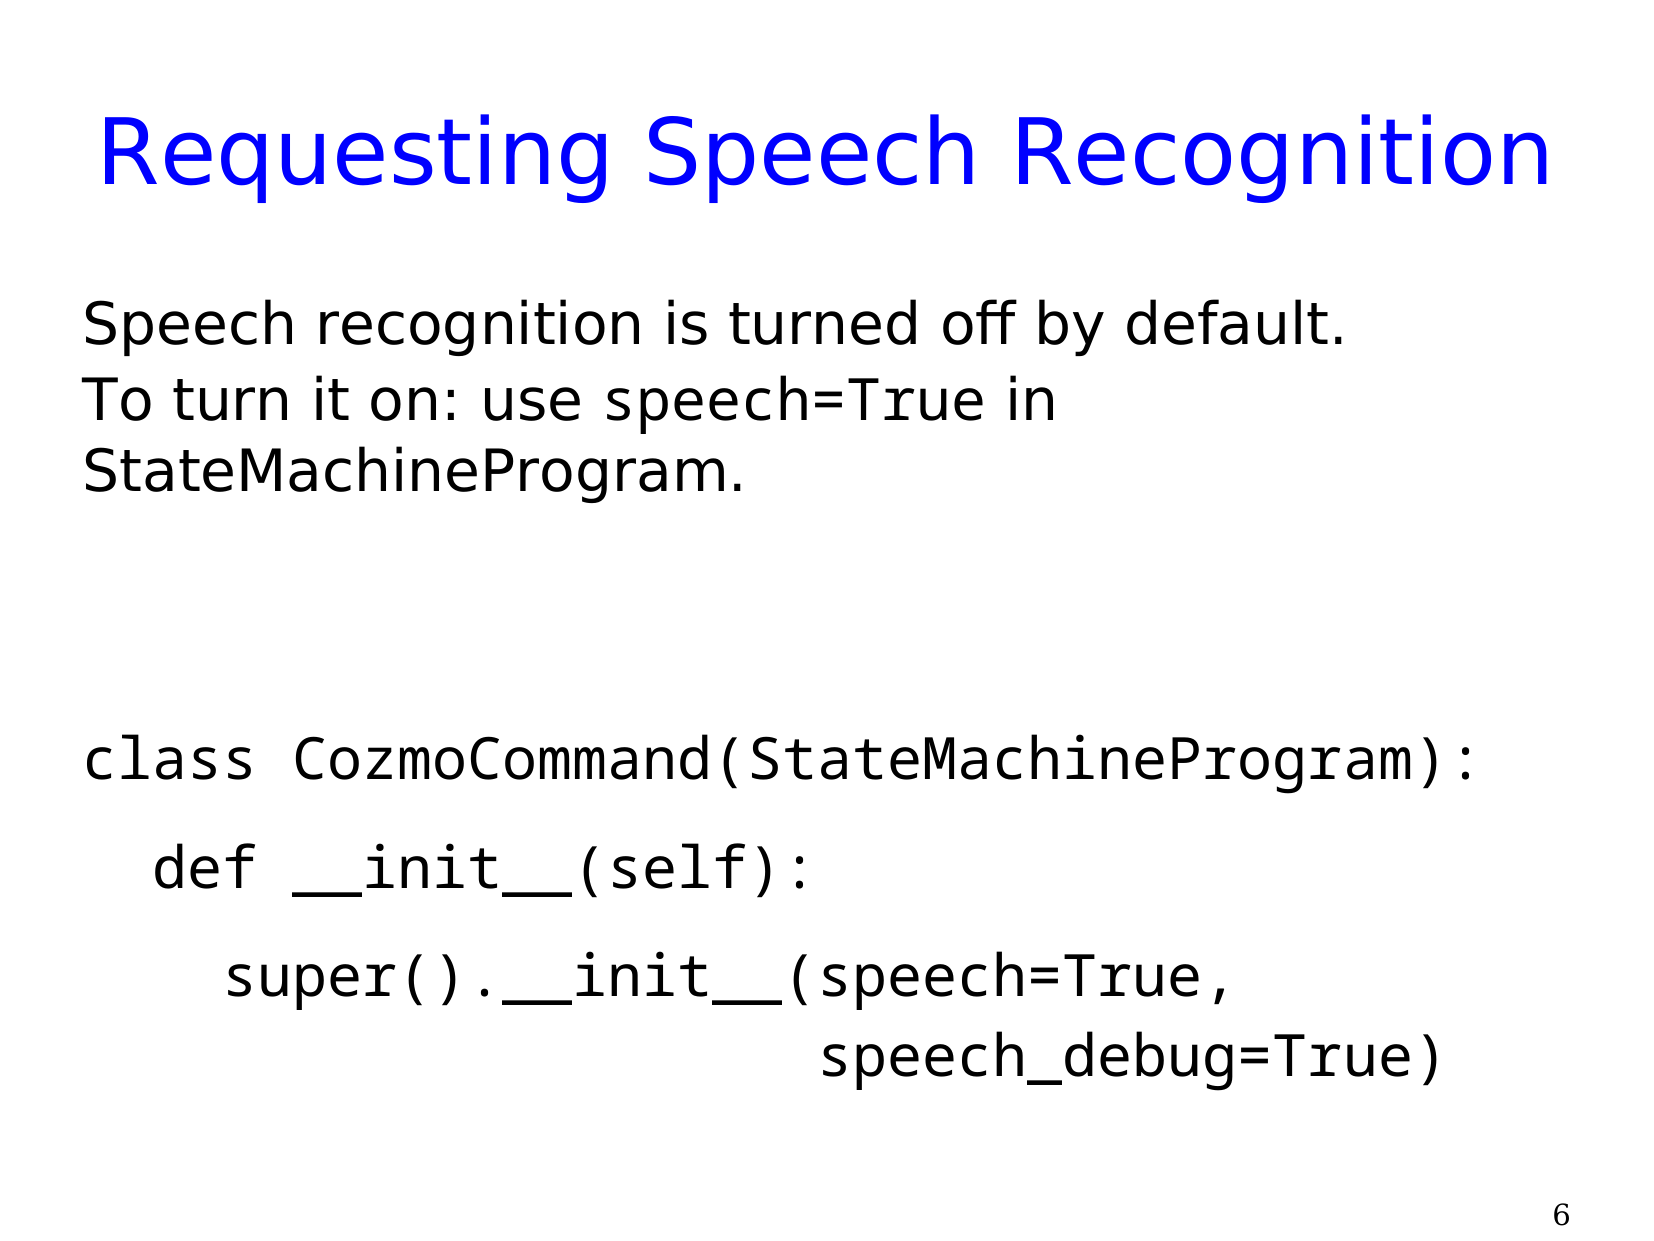

# Requesting Speech Recognition
Speech recognition is turned off by default.
To turn it on: use speech=True in StateMachineProgram.
class CozmoCommand(StateMachineProgram):
 def __init__(self):
 super().__init__(speech=True,
 speech_debug=True)
6